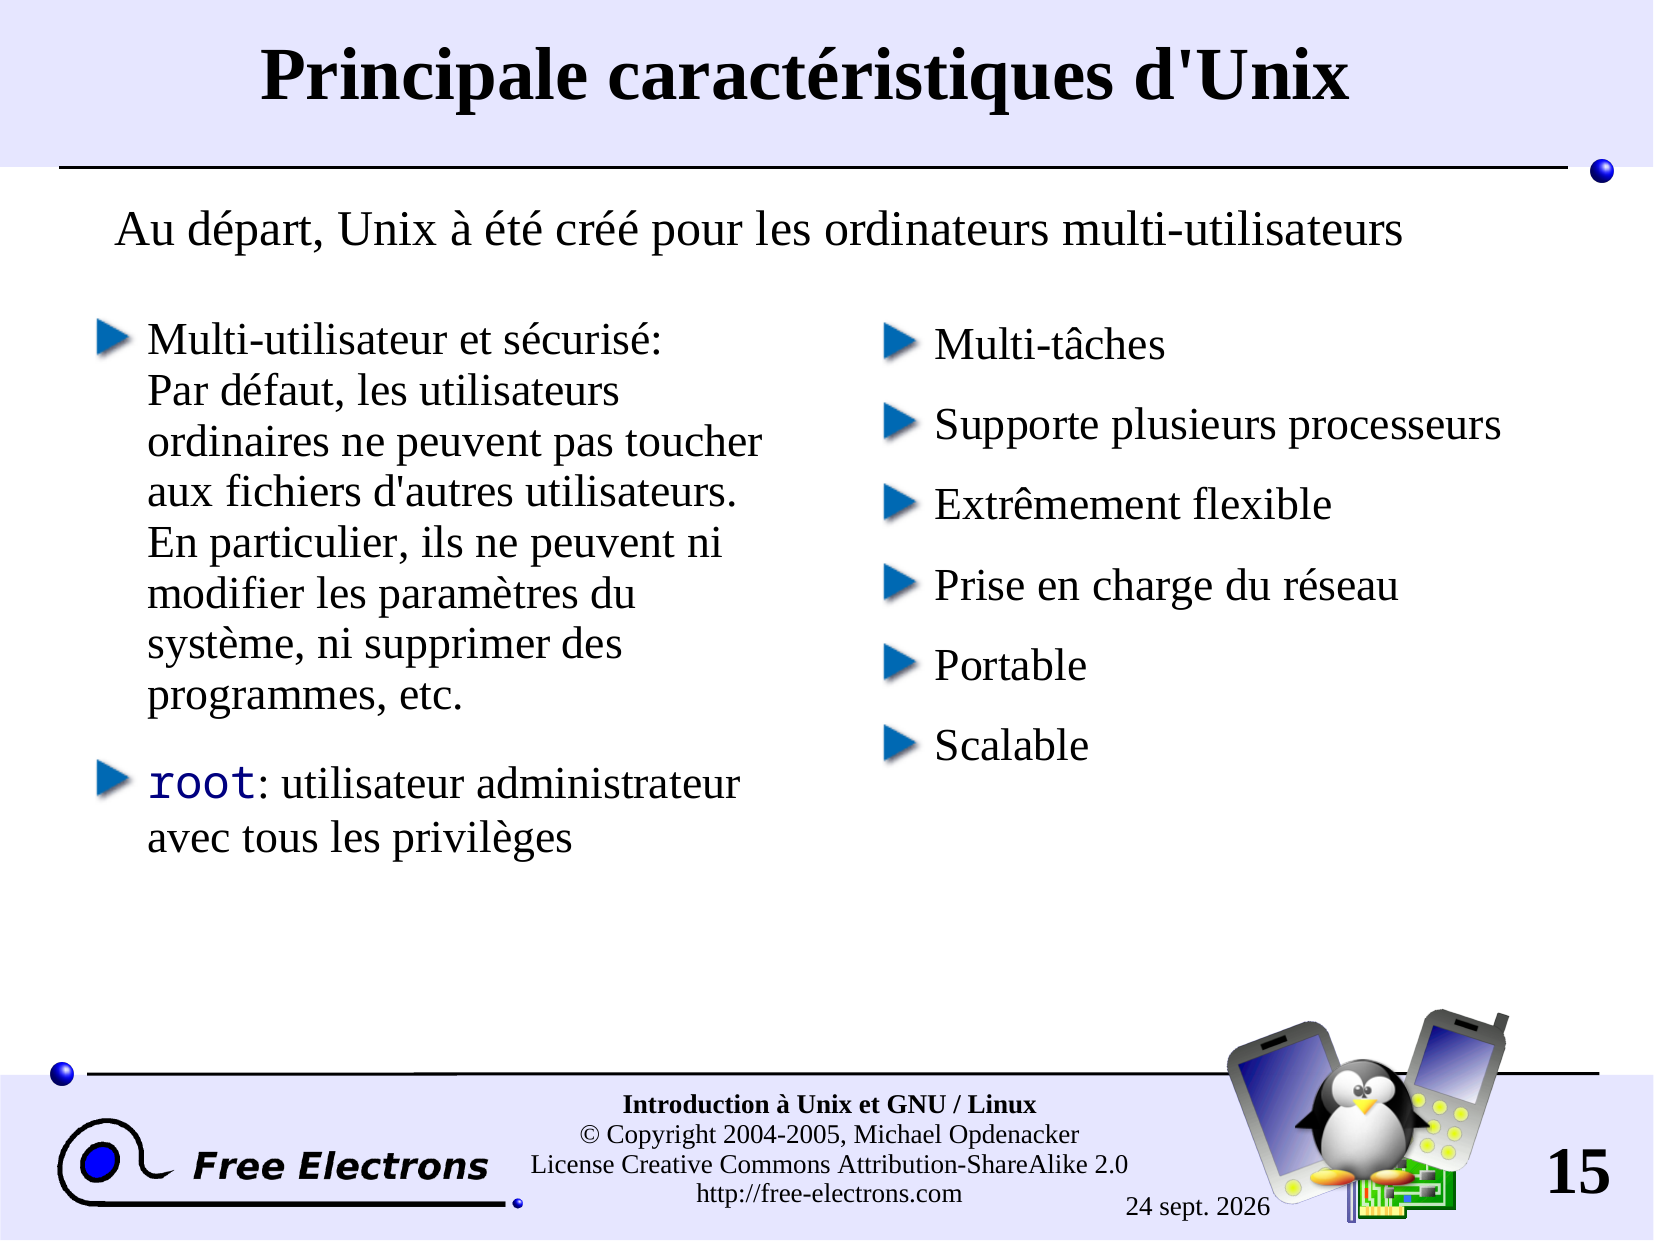

# Principale caractéristiques d'Unix
Au départ, Unix à été créé pour les ordinateurs multi-utilisateurs
Multi-utilisateur et sécurisé:
Par défaut, les utilisateurs ordinaires ne peuvent pas toucher aux fichiers d'autres utilisateurs.
En particulier, ils ne peuvent ni modifier les paramètres du système, ni supprimer des programmes, etc.
root: utilisateur administrateur avec tous les privilèges
Multi-tâches
Supporte plusieurs processeurs
Extrêmement flexible
Prise en charge du réseau
Portable
Scalable